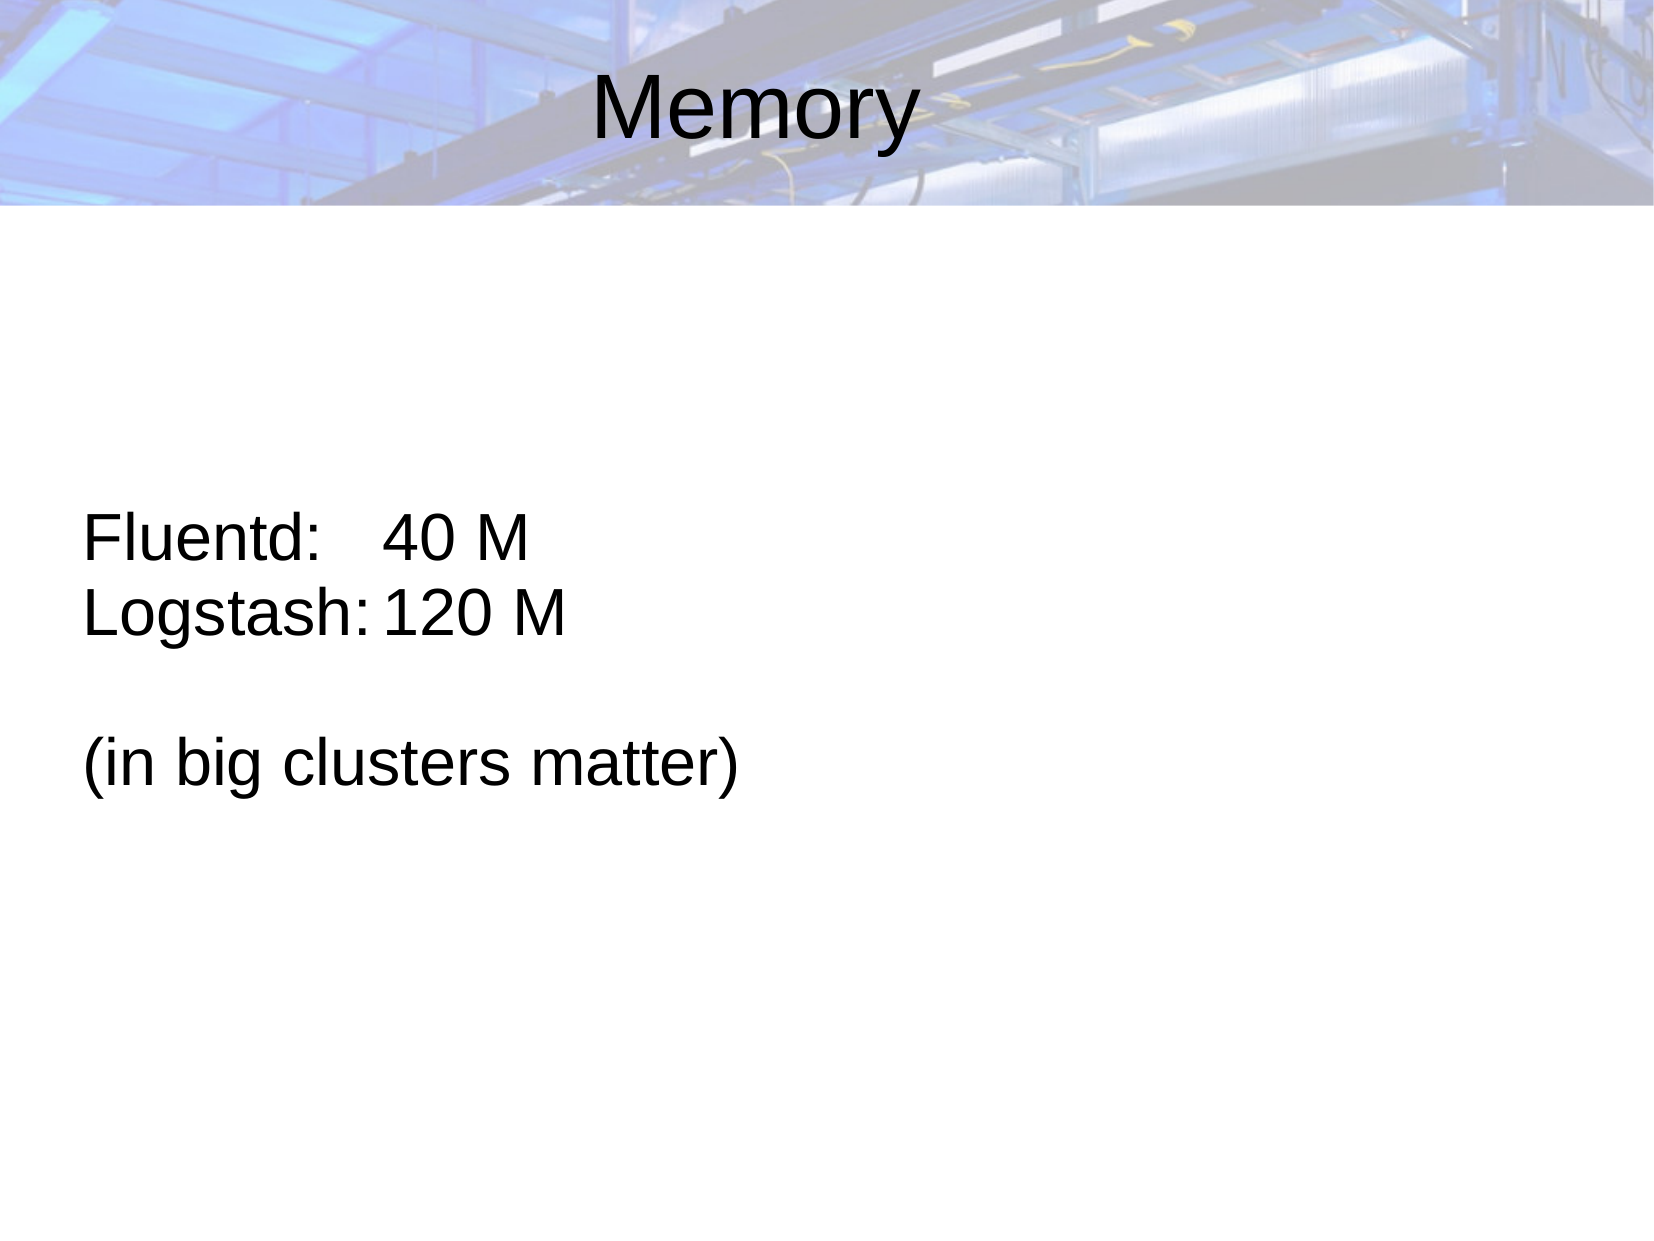

# Memory
Fluentd:	40 M
Logstash:	120 M
(in big clusters matter)